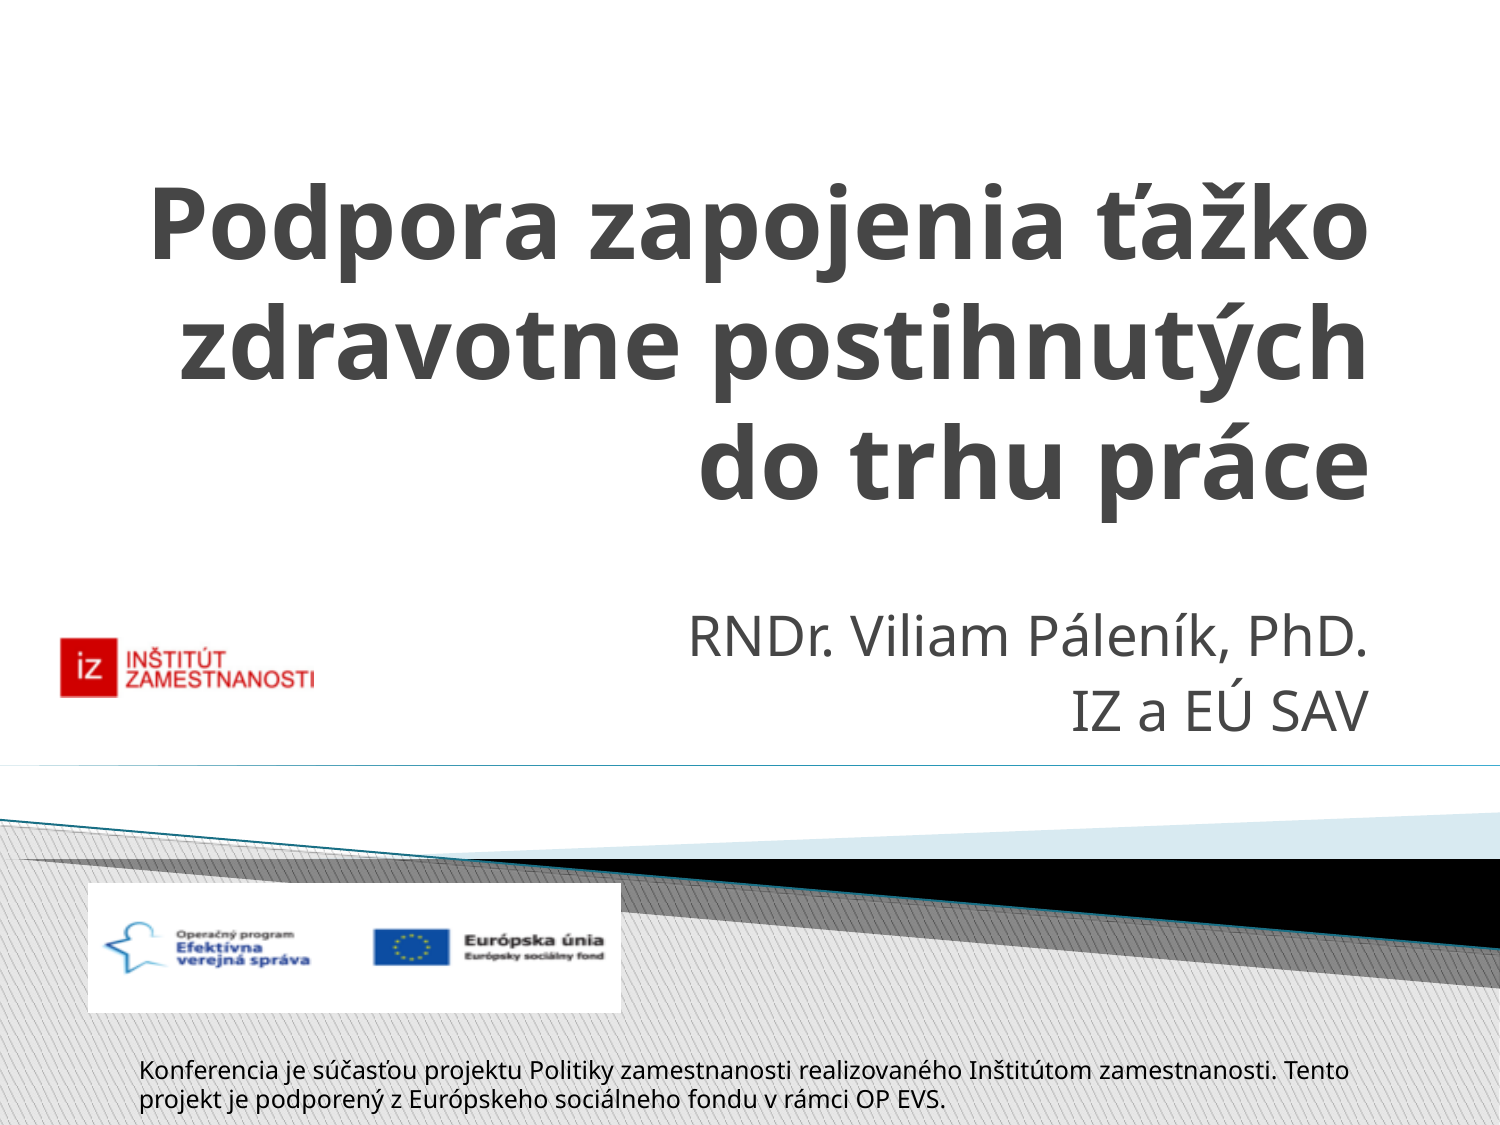

# Podpora zapojenia ťažko zdravotne postihnutých do trhu práce
RNDr. Viliam Páleník, PhD.
IZ a EÚ SAV
Konferencia je súčasťou projektu Politiky zamestnanosti realizovaného Inštitútom zamestnanosti. Tento projekt je podporený z Európskeho sociálneho fondu v rámci OP EVS.